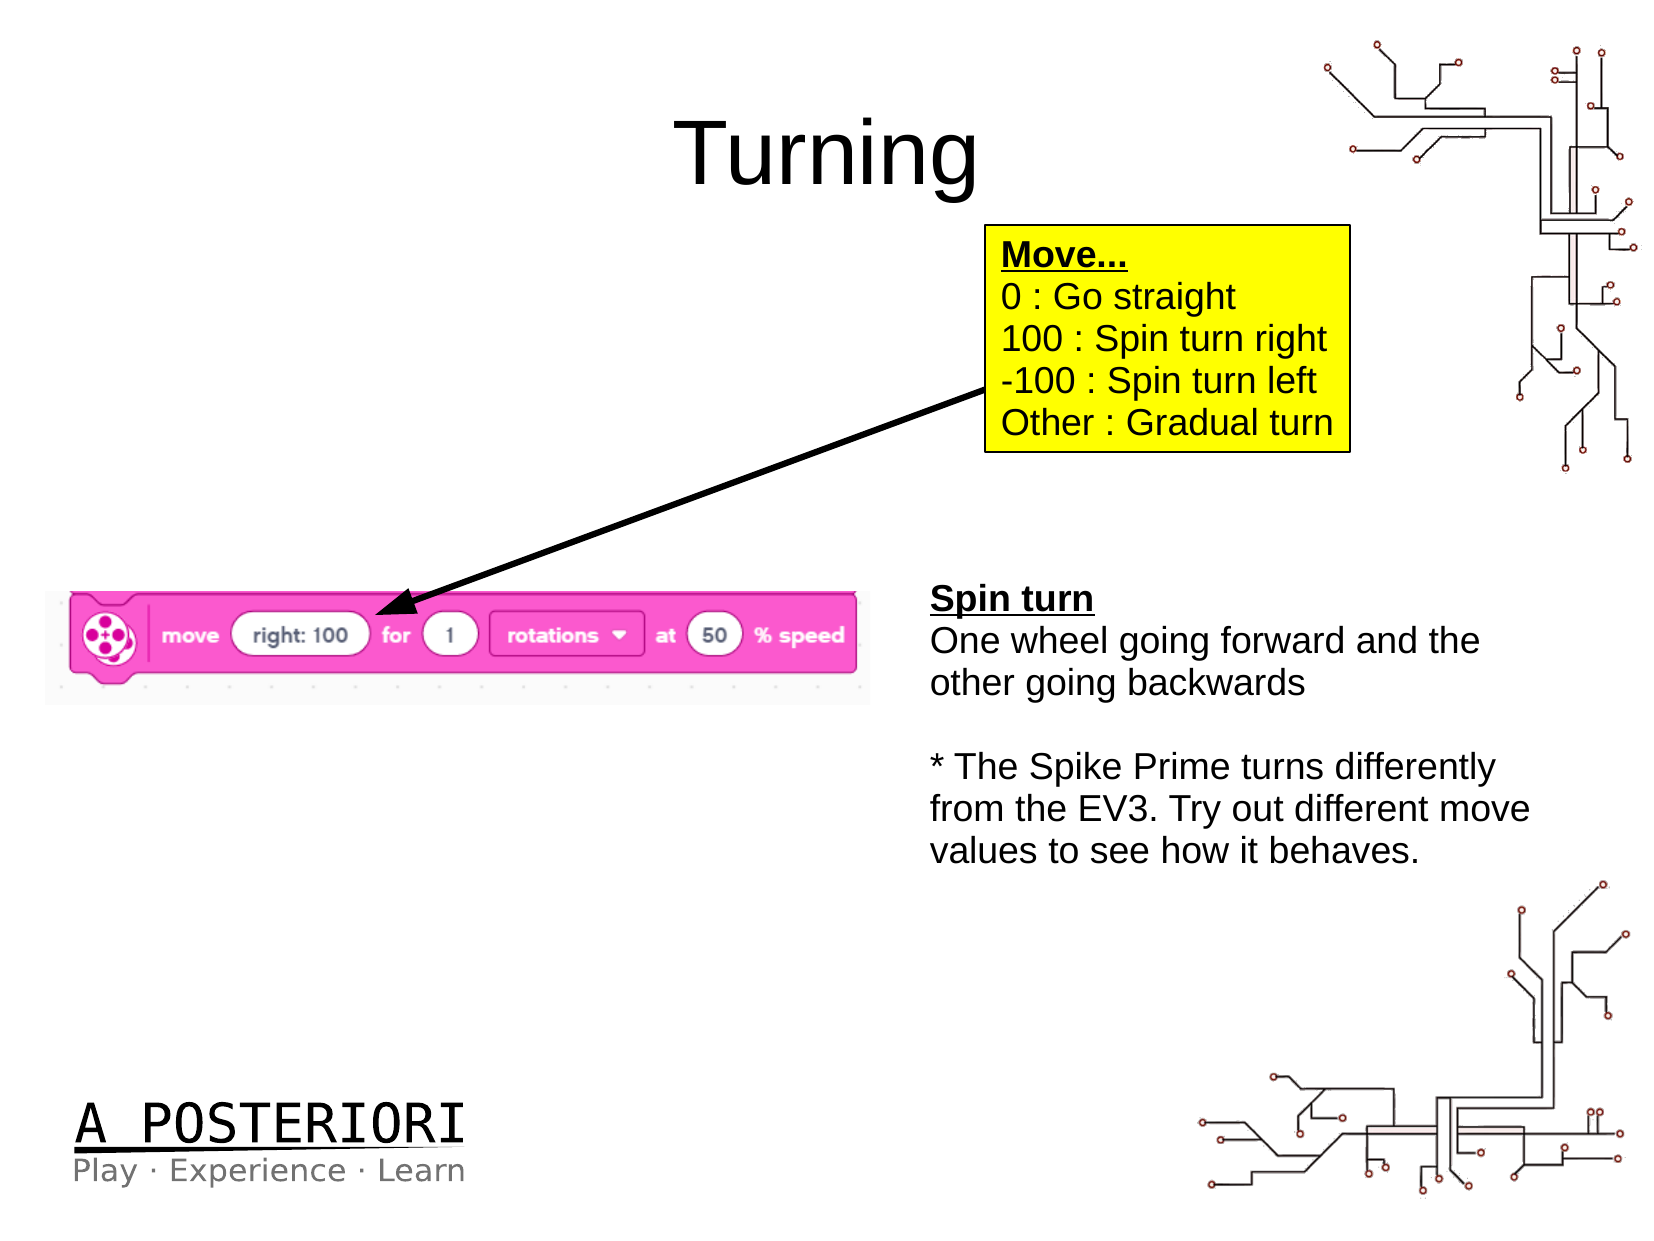

# Turning
Move...
0 : Go straight
100 : Spin turn right
-100 : Spin turn left
Other : Gradual turn
Spin turn
One wheel going forward and the other going backwards
* The Spike Prime turns differently from the EV3. Try out different move values to see how it behaves.